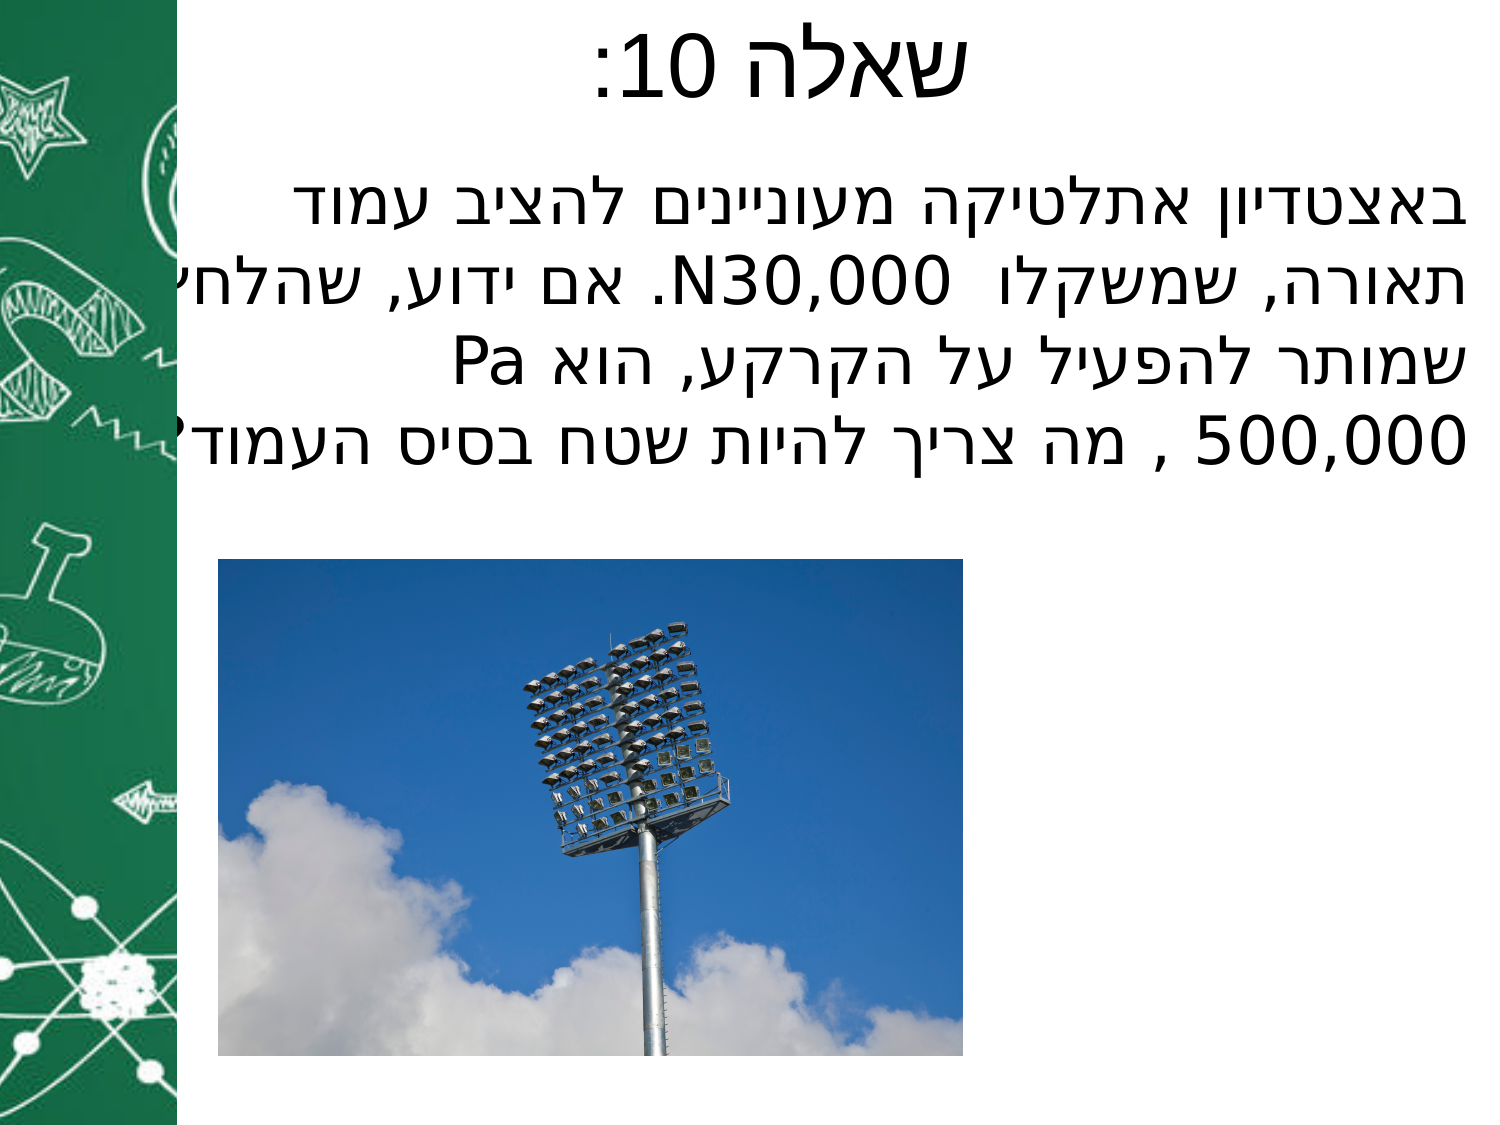

# שאלה 10:
באצטדיון אתלטיקה מעוניינים להציב עמוד תאורה, שמשקלו N30,000. אם ידוע, שהלחץ שמותר להפעיל על הקרקע, הוא Pa 500,000 , מה צריך להיות שטח בסיס העמוד?